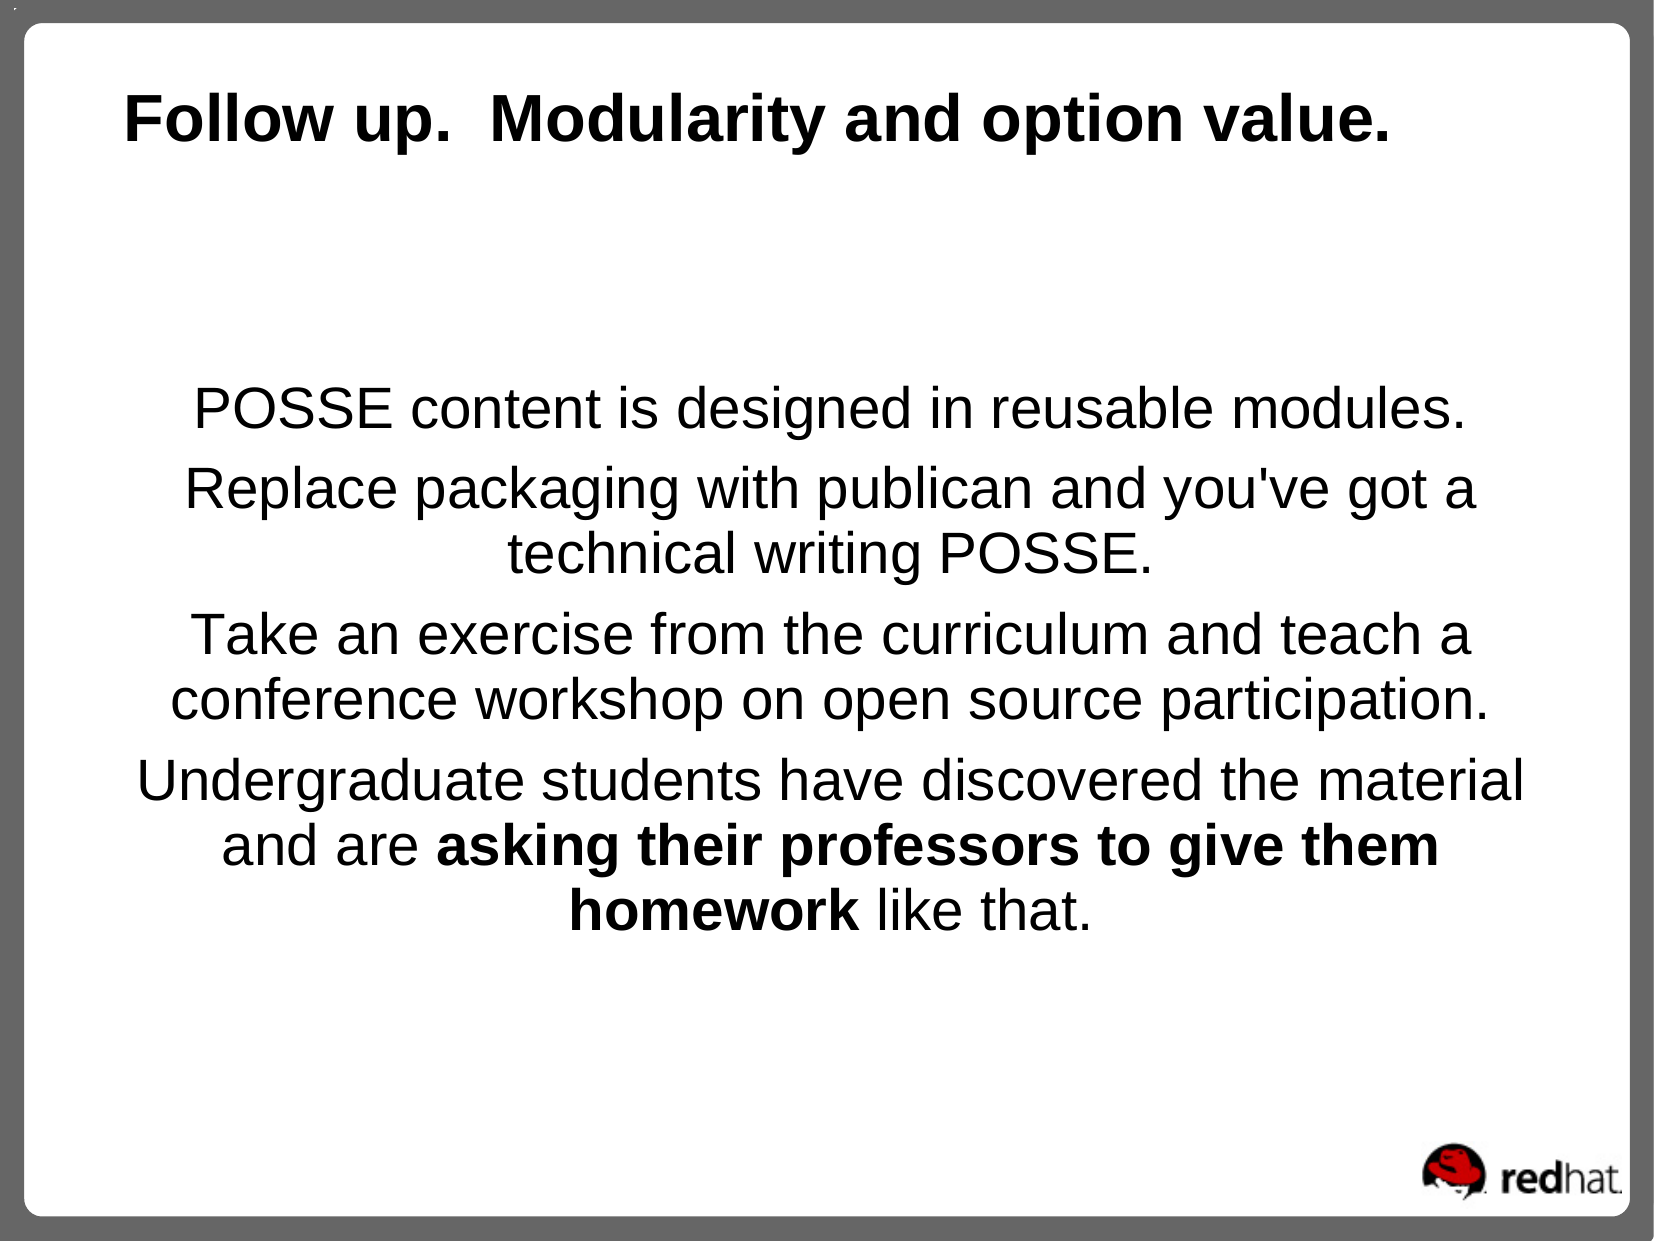

# Follow up. Modularity and option value.
POSSE content is designed in reusable modules.
Replace packaging with publican and you've got a technical writing POSSE.
Take an exercise from the curriculum and teach a conference workshop on open source participation.
Undergraduate students have discovered the material and are asking their professors to give them homework like that.